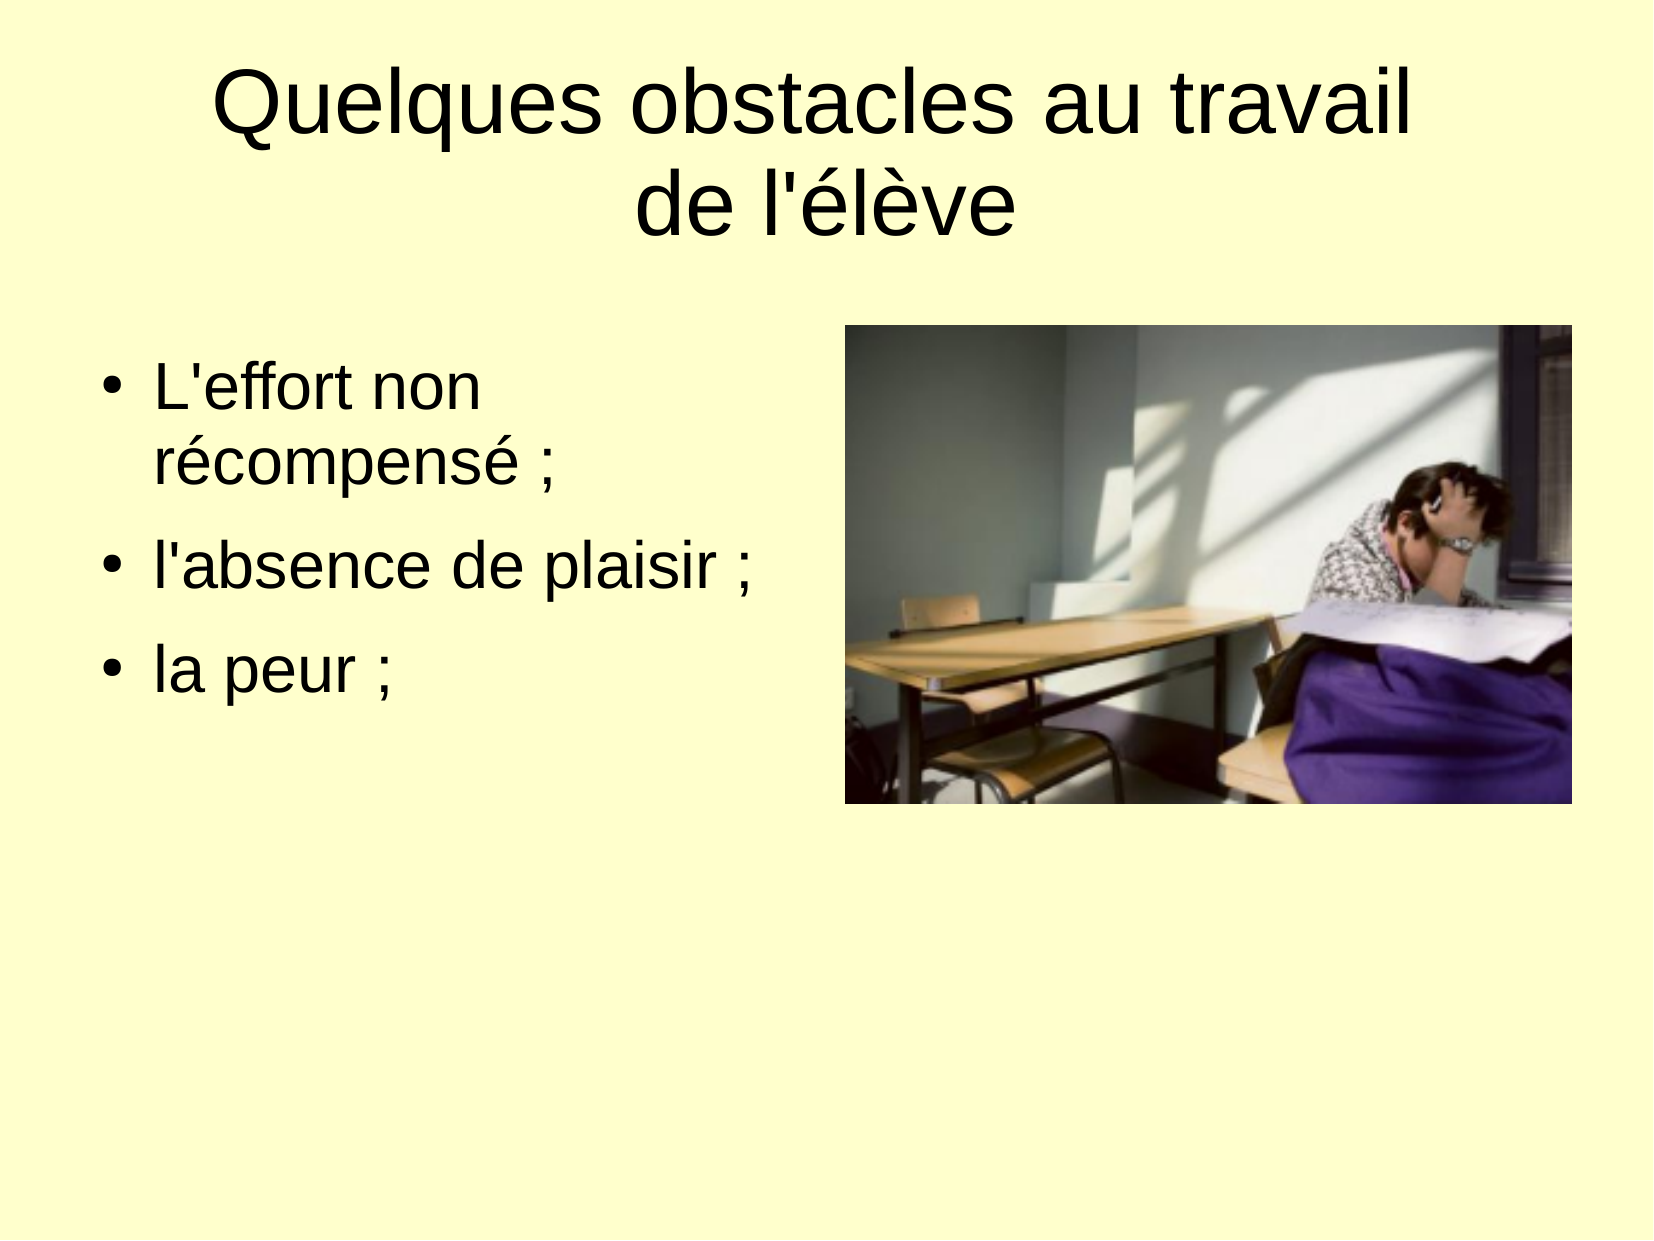

# Quelques obstacles au travail de l'élève
L'effort non récompensé ;
l'absence de plaisir ;
la peur ;